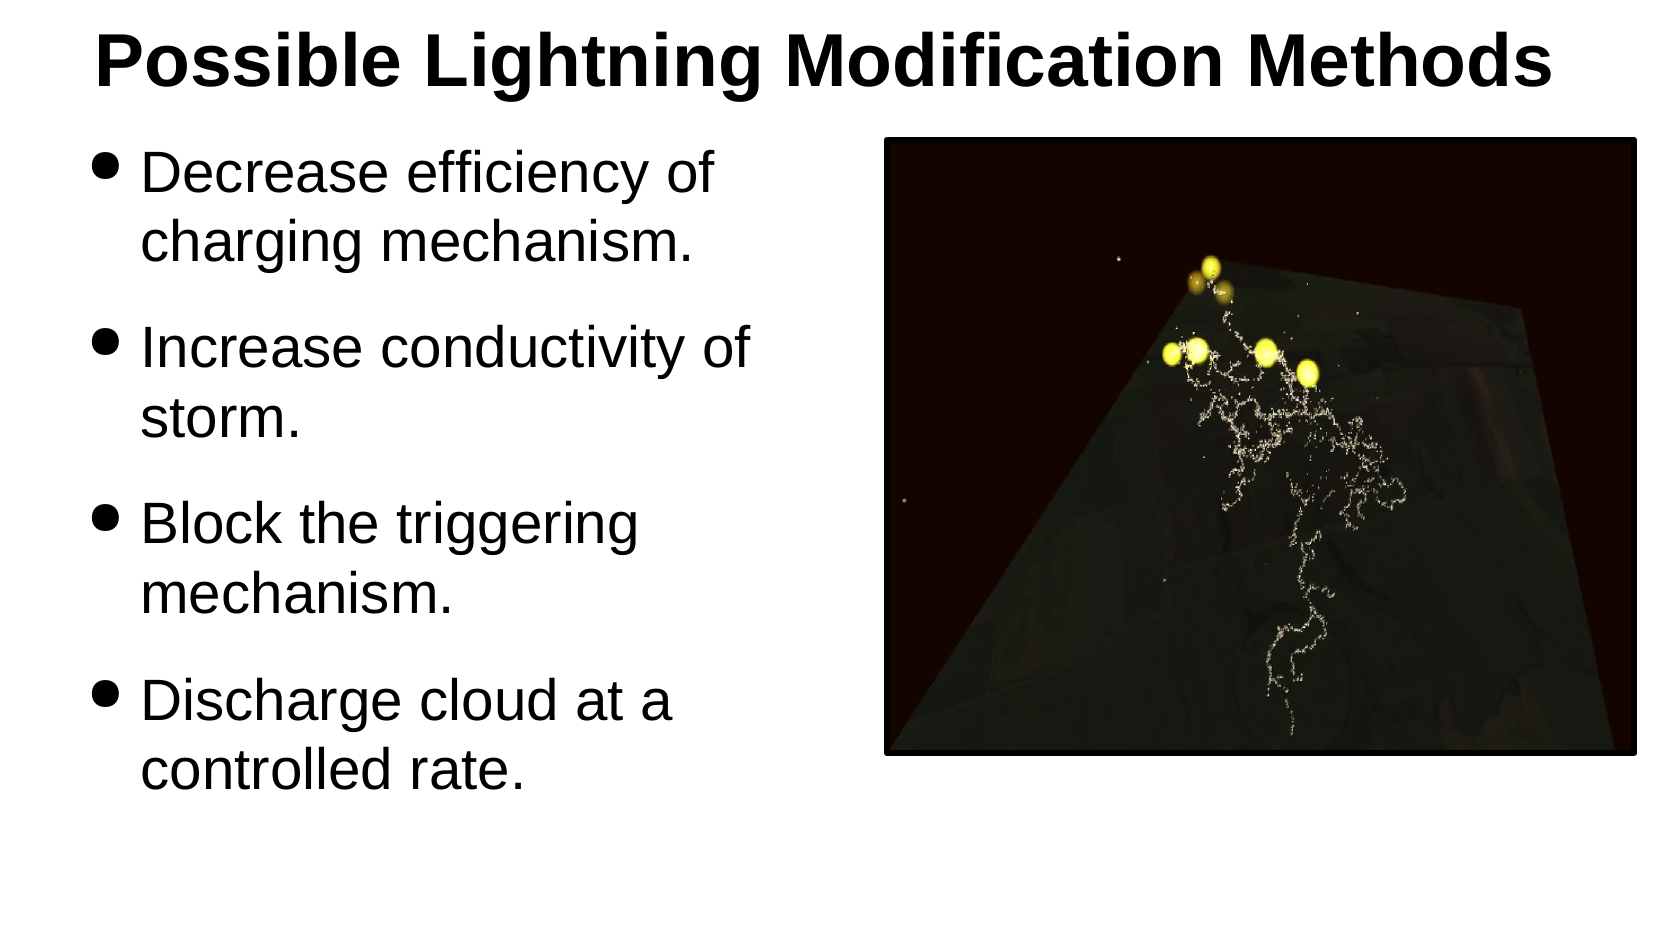

# Possible Lightning Modification Methods
 Decrease efficiency of charging mechanism.
 Increase conductivity of storm.
 Block the triggering mechanism.
 Discharge cloud at a controlled rate.